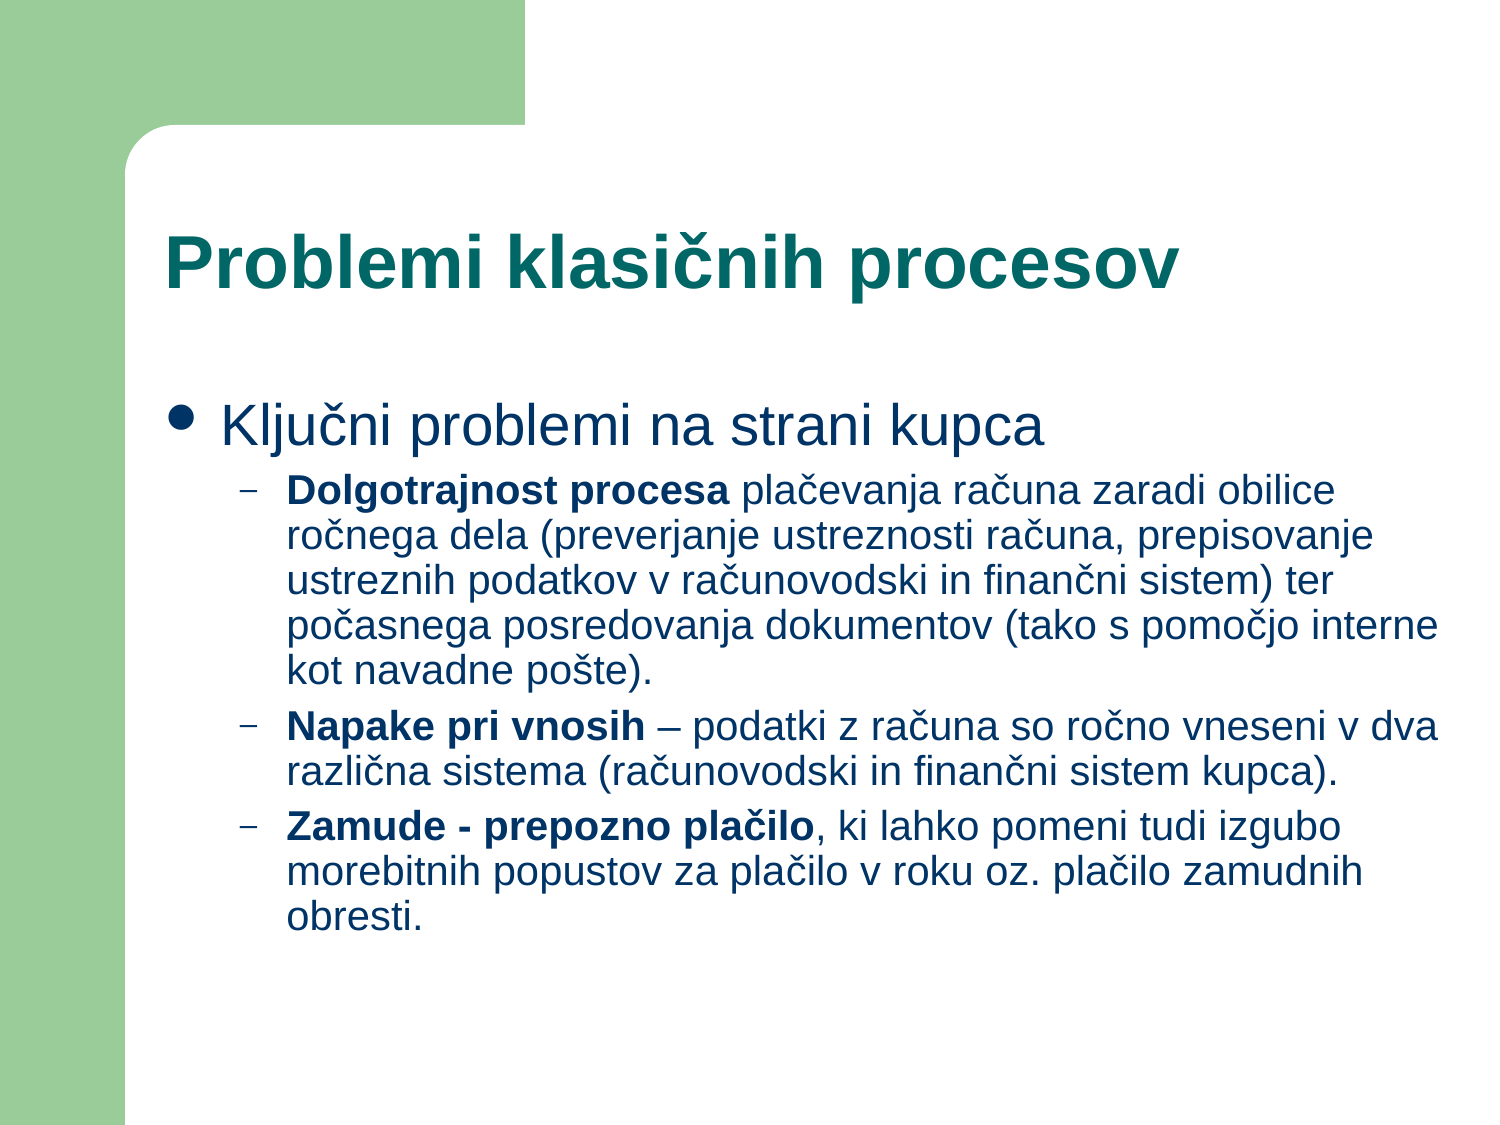

# Problemi klasičnih procesov
Ključni problemi na strani kupca
Dolgotrajnost procesa plačevanja računa zaradi obilice ročnega dela (preverjanje ustreznosti računa, prepisovanje ustreznih podatkov v računovodski in finančni sistem) ter počasnega posredovanja dokumentov (tako s pomočjo interne kot navadne pošte).
Napake pri vnosih – podatki z računa so ročno vneseni v dva različna sistema (računovodski in finančni sistem kupca).
Zamude - prepozno plačilo, ki lahko pomeni tudi izgubo morebitnih popustov za plačilo v roku oz. plačilo zamudnih obresti.